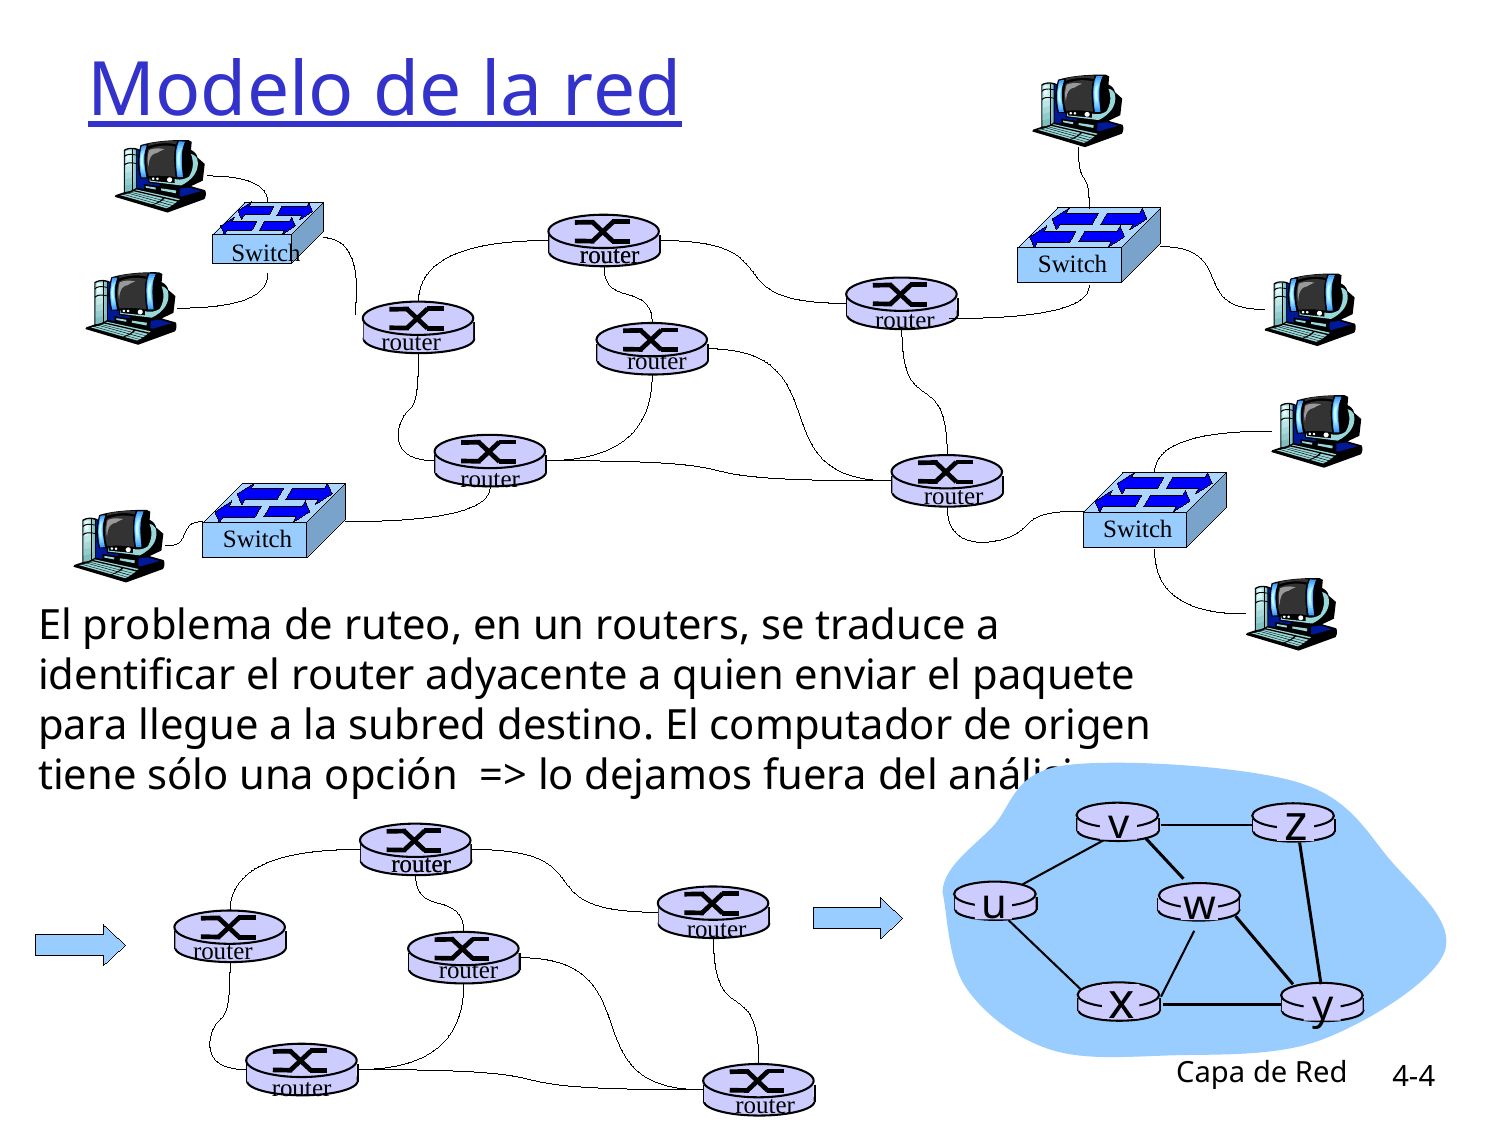

# Modelo de la red
Switch
Switch
router
router
router
router
router
router
router
Switch
Switch
El problema de ruteo, en un routers, se traduce a identificar el router adyacente a quien enviar el paquete para llegue a la subred destino. El computador de origen tiene sólo una opción => lo dejamos fuera del análisis.
z
v
u
w
x
y
router
router
router
router
router
router
router